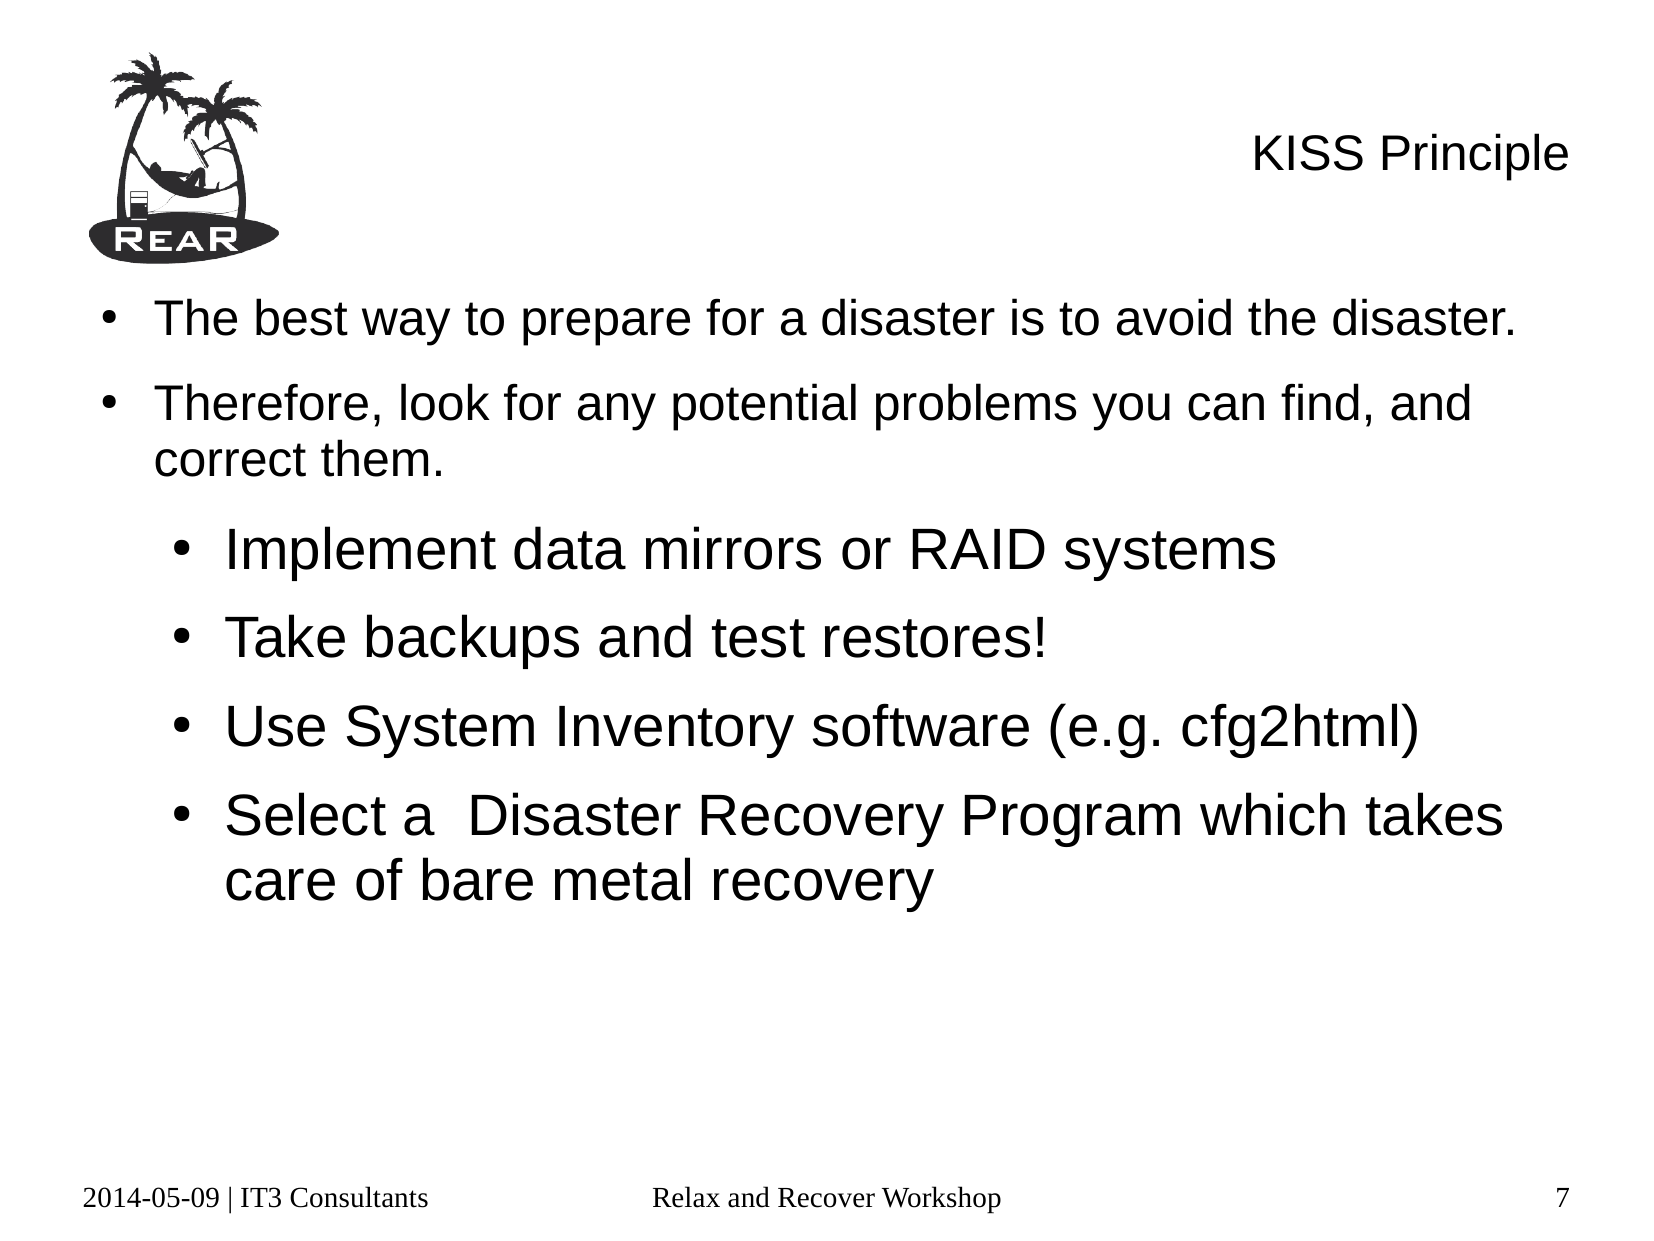

# KISS Principle
The best way to prepare for a disaster is to avoid the disaster.
Therefore, look for any potential problems you can find, and correct them.
Implement data mirrors or RAID systems
Take backups and test restores!
Use System Inventory software (e.g. cfg2html)
Select a Disaster Recovery Program which takes care of bare metal recovery
2014-05-09 | IT3 Consultants
Relax and Recover Workshop
7